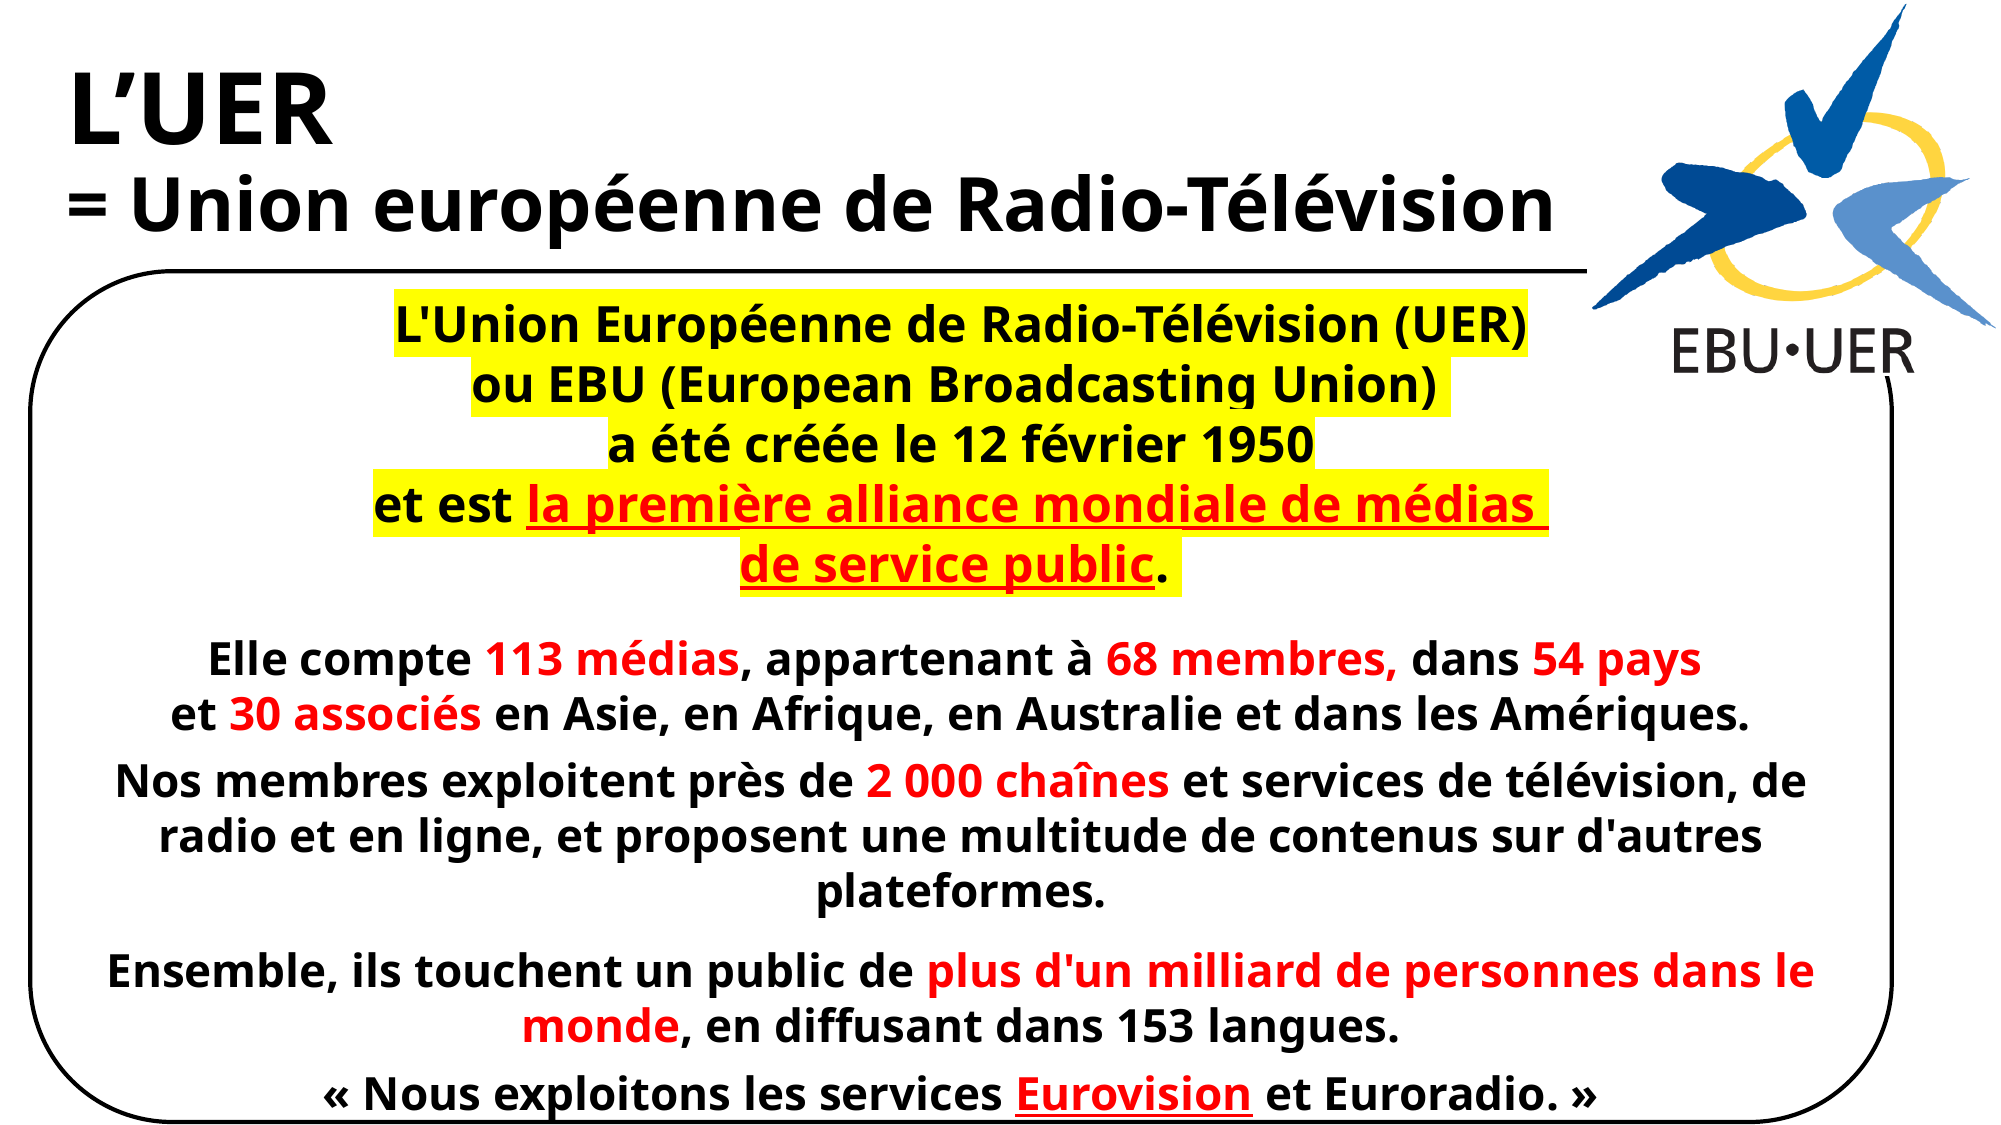

# L’UER = Union européenne de Radio-Télévision
L'Union Européenne de Radio-Télévision (UER)
ou EBU (European Broadcasting Union)
a été créée le 12 février 1950
et est la première alliance mondiale de médias
de service public.
Elle compte 113 médias, appartenant à 68 membres, dans 54 pays
et 30 associés en Asie, en Afrique, en Australie et dans les Amériques.
Nos membres exploitent près de 2 000 chaînes et services de télévision, de radio et en ligne, et proposent une multitude de contenus sur d'autres plateformes.
Ensemble, ils touchent un public de plus d'un milliard de personnes dans le monde, en diffusant dans 153 langues.
« Nous exploitons les services Eurovision et Euroradio. »